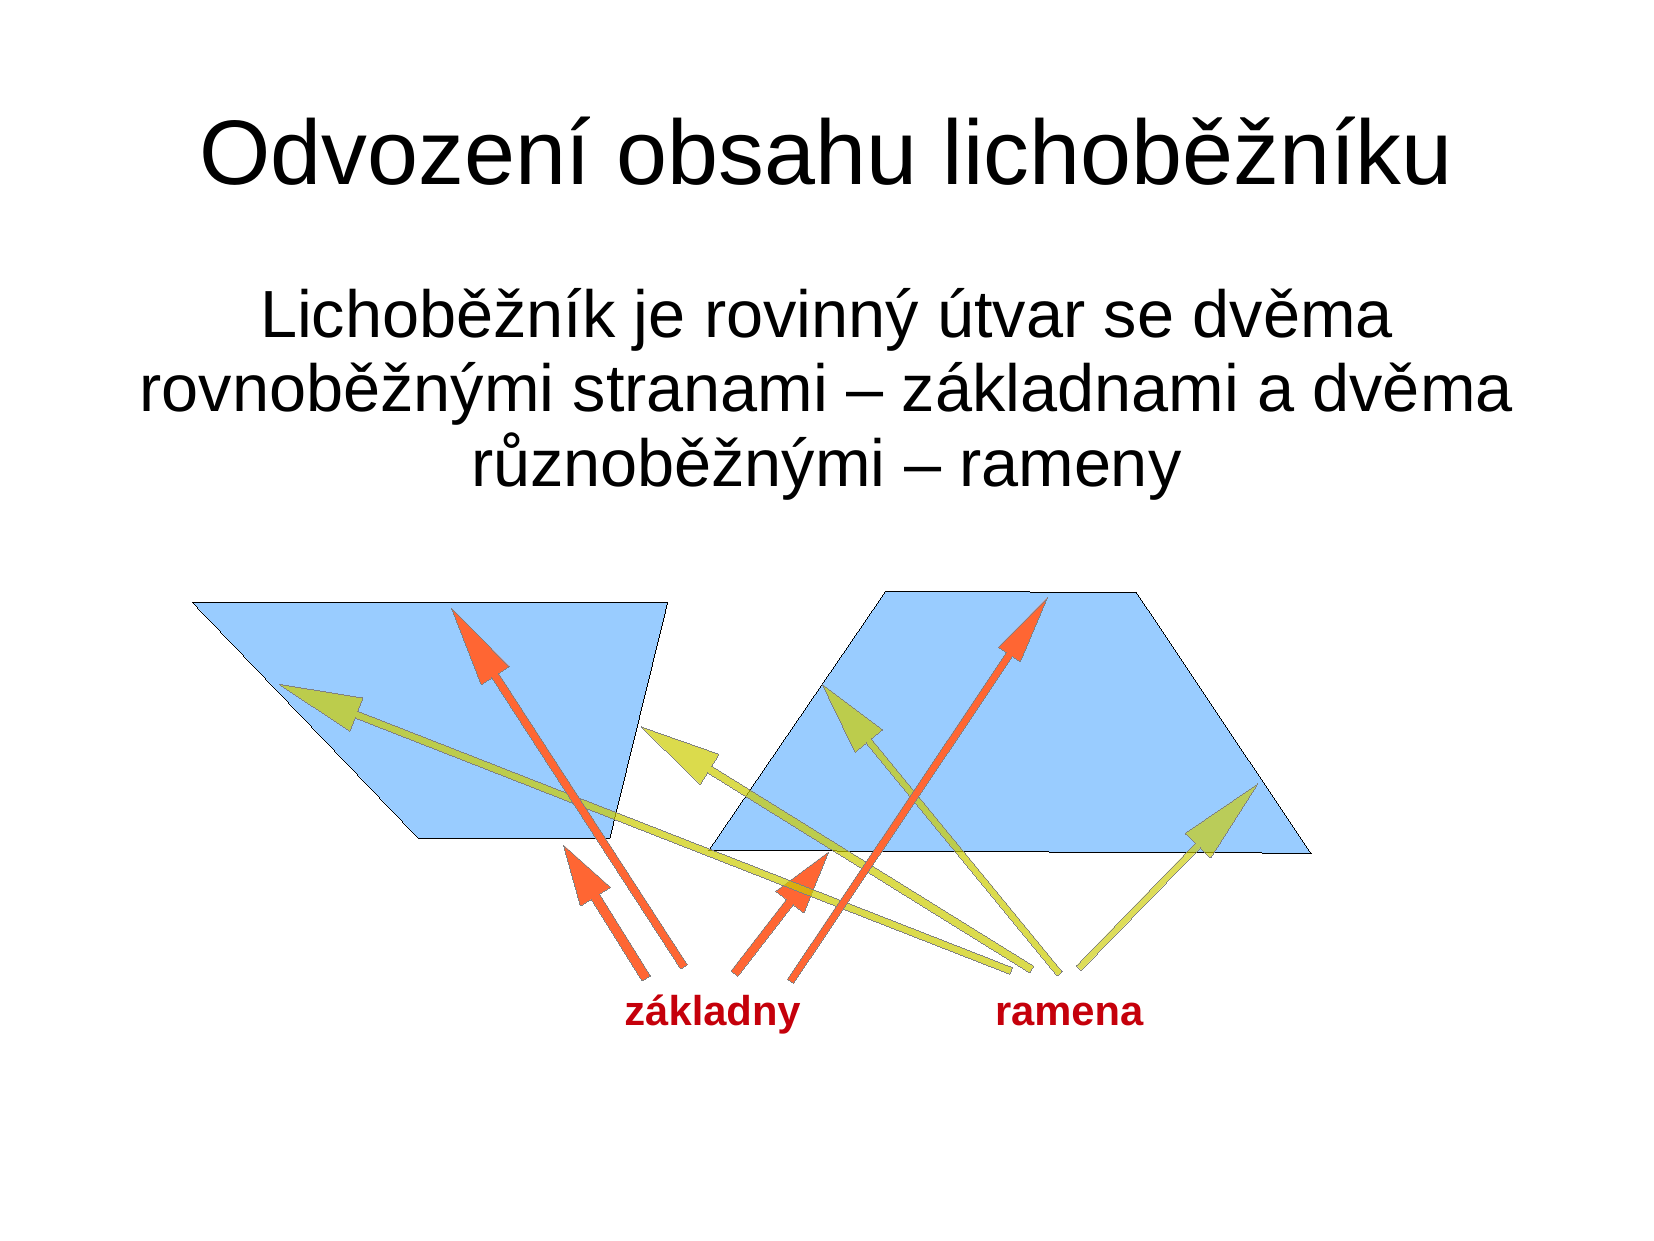

# Odvození obsahu lichoběžníku
Lichoběžník je rovinný útvar se dvěma rovnoběžnými stranami – základnami a dvěma různoběžnými – rameny
základny
ramena